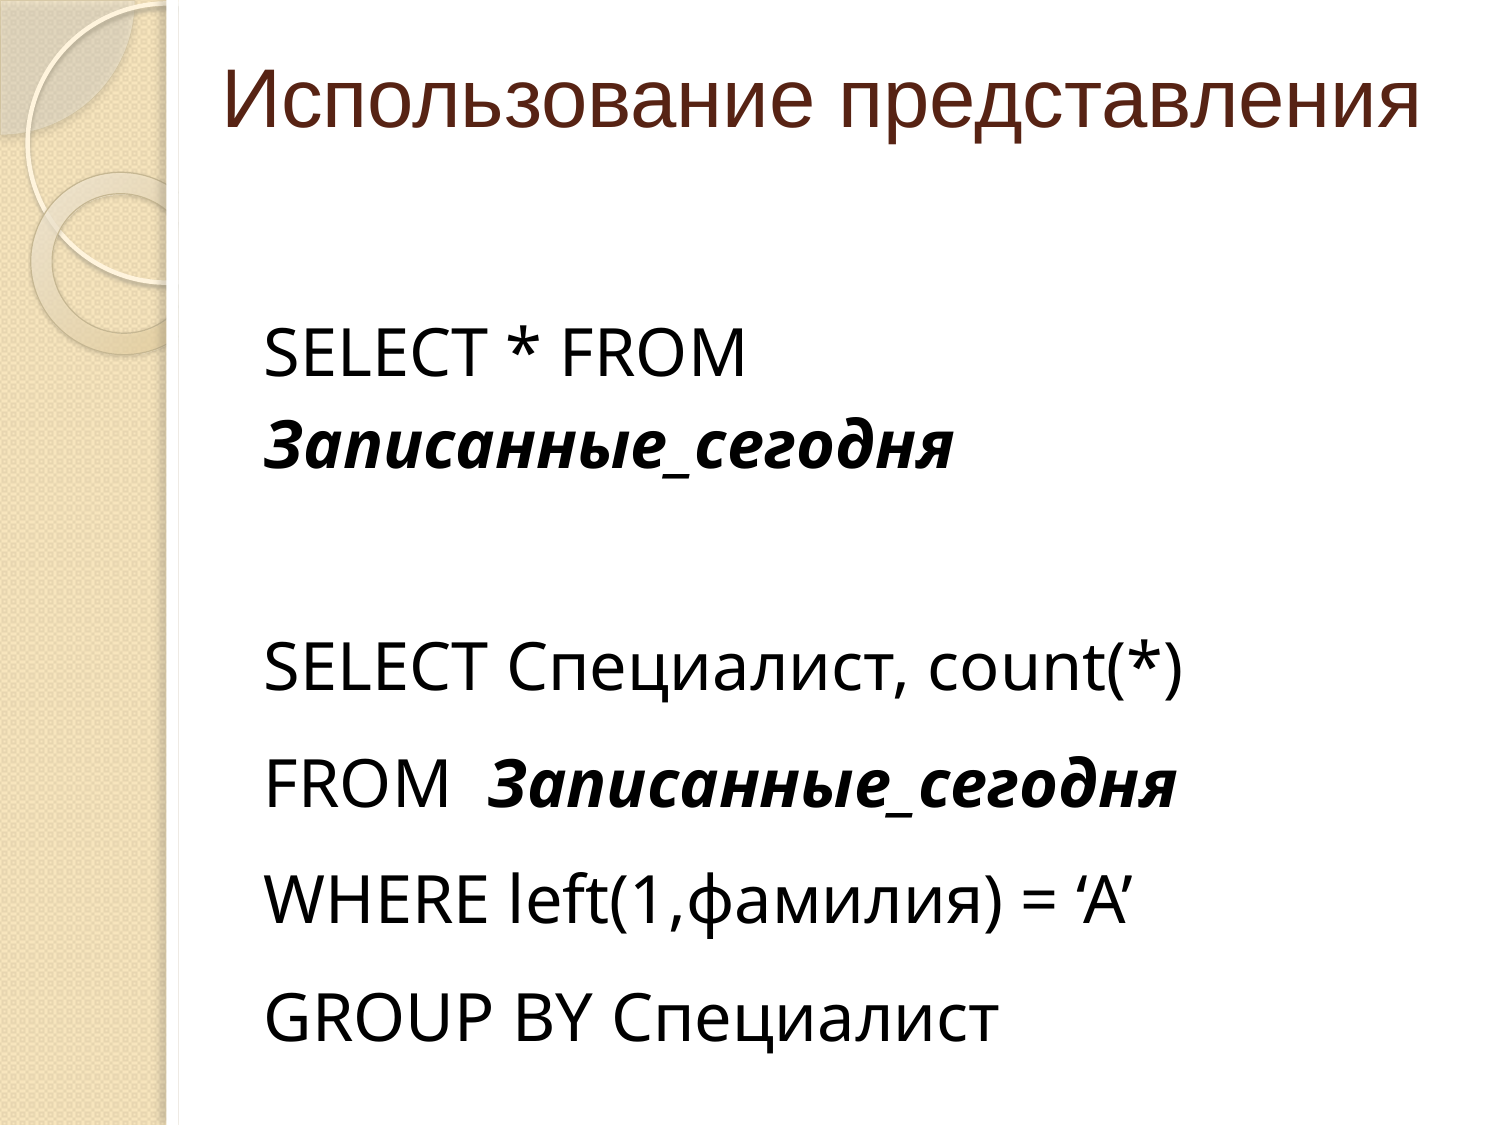

Использование представления
# SELECT * FROM Записанные_сегодня
SELECT Специалист, count(*)
FROM Записанные_сегодня
WHERE left(1,фамилия) = ‘A’
GROUP BY Специалист